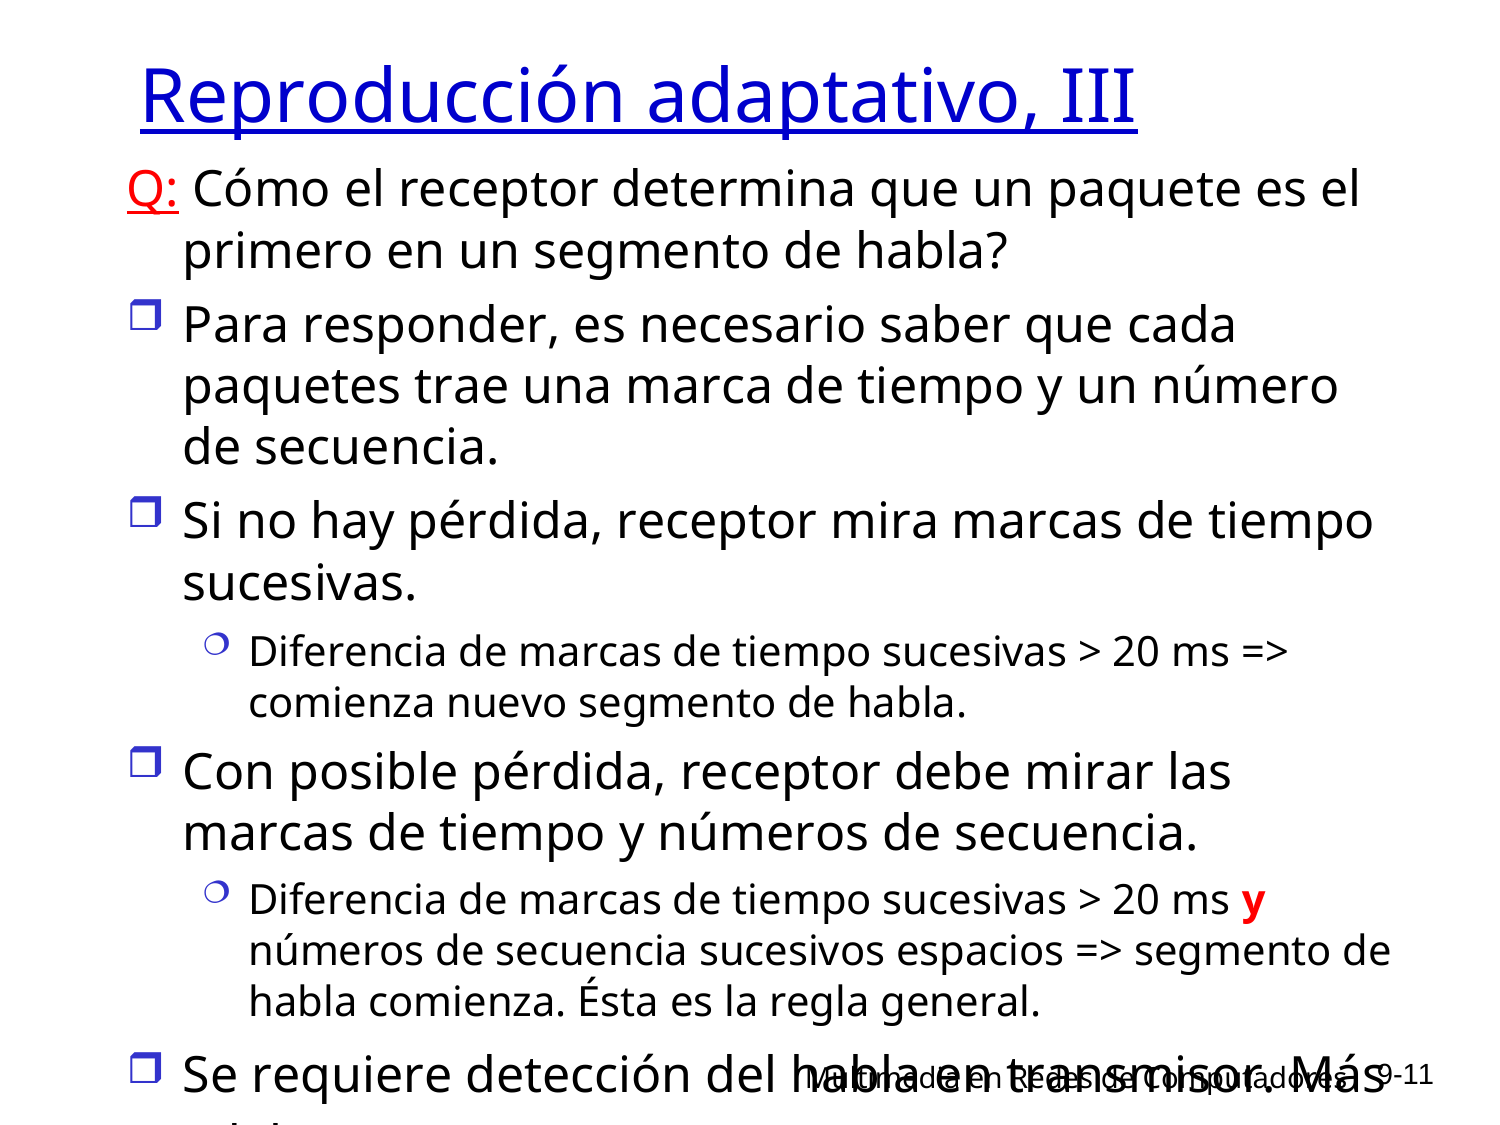

# Reproducción adaptativo, III
Q: Cómo el receptor determina que un paquete es el primero en un segmento de habla?
Para responder, es necesario saber que cada paquetes trae una marca de tiempo y un número de secuencia.
Si no hay pérdida, receptor mira marcas de tiempo sucesivas.
Diferencia de marcas de tiempo sucesivas > 20 ms => comienza nuevo segmento de habla.
Con posible pérdida, receptor debe mirar las marcas de tiempo y números de secuencia.
Diferencia de marcas de tiempo sucesivas > 20 ms y números de secuencia sucesivos espacios => segmento de habla comienza. Ésta es la regla general.
Se requiere detección del habla en transmisor. Más adelante.
11